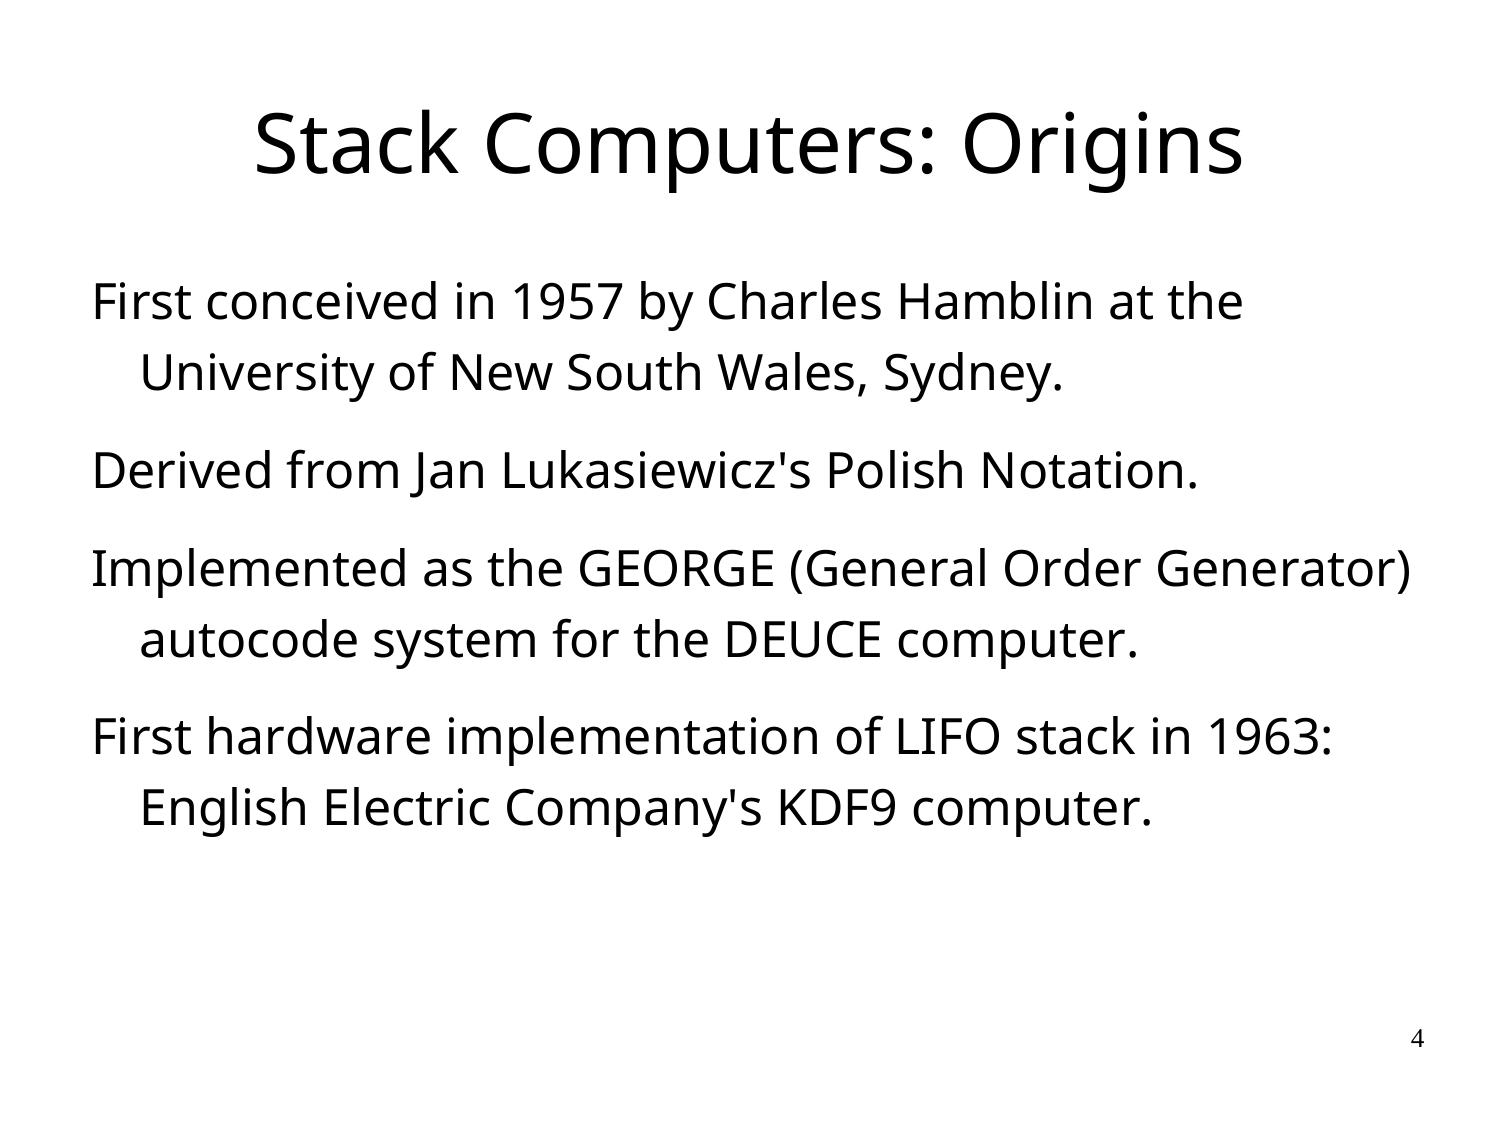

# Stack Computers: Origins
First conceived in 1957 by Charles Hamblin at the University of New South Wales, Sydney.
Derived from Jan Lukasiewicz's Polish Notation.
Implemented as the GEORGE (General Order Generator) autocode system for the DEUCE computer.
First hardware implementation of LIFO stack in 1963: English Electric Company's KDF9 computer.
4